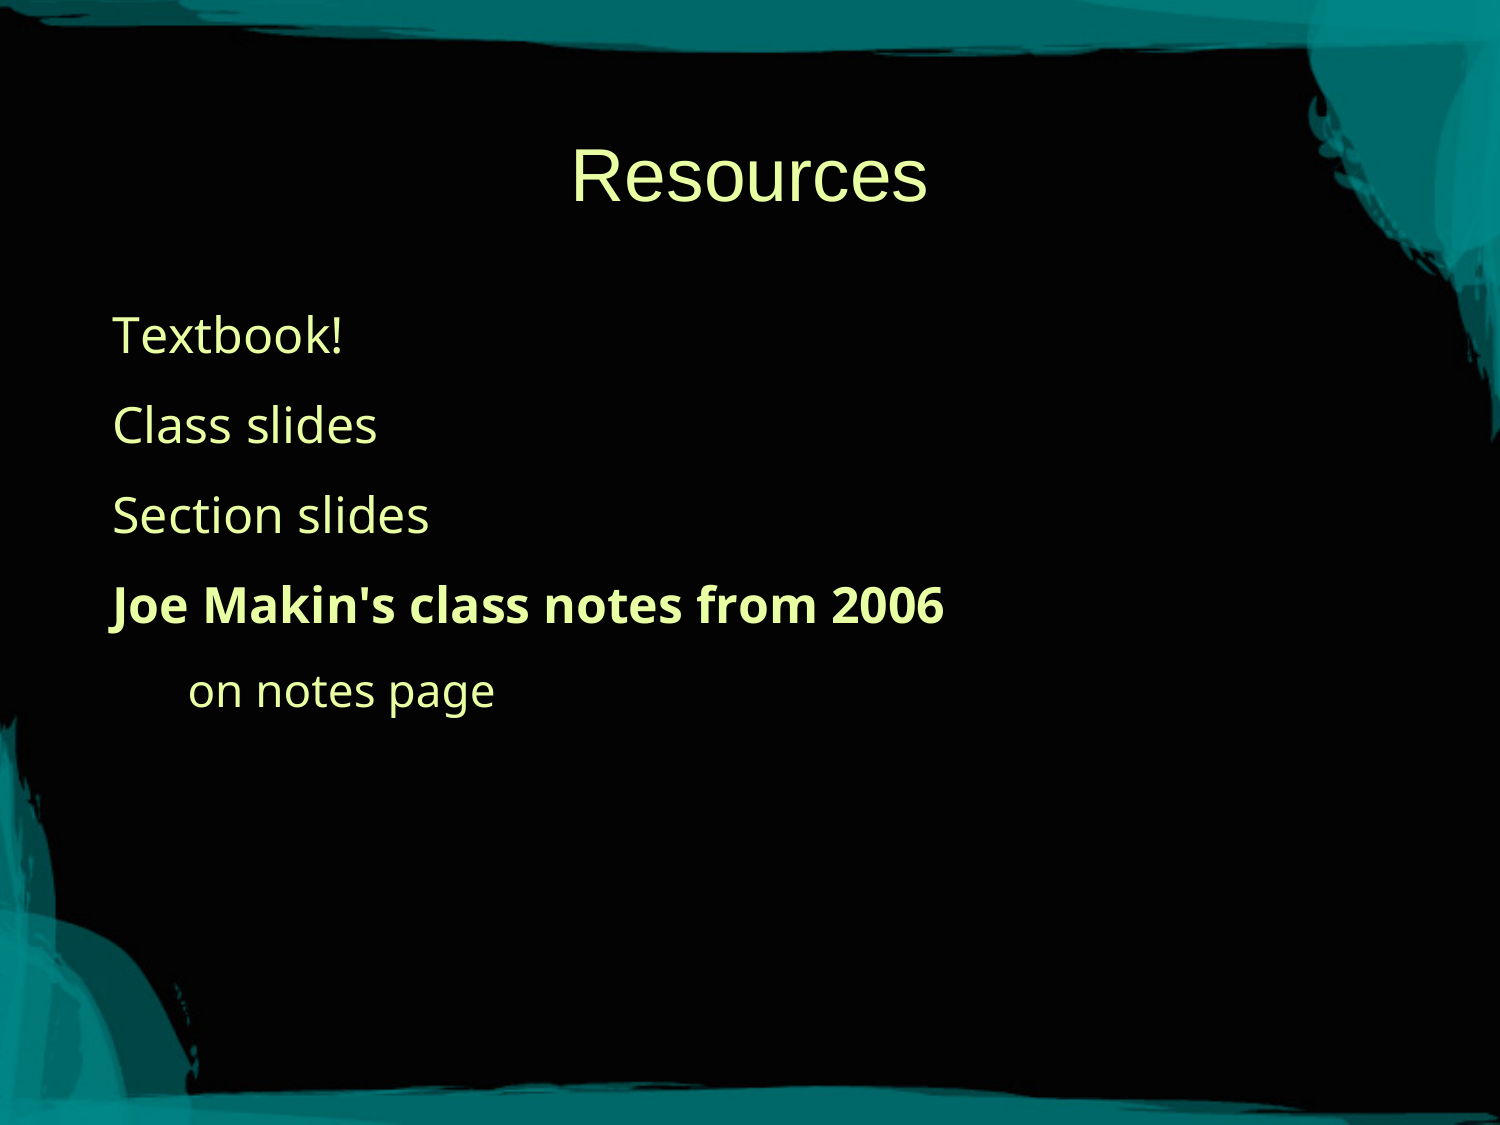

# Resources
Textbook!
Class slides
Section slides
Joe Makin's class notes from 2006
on notes page